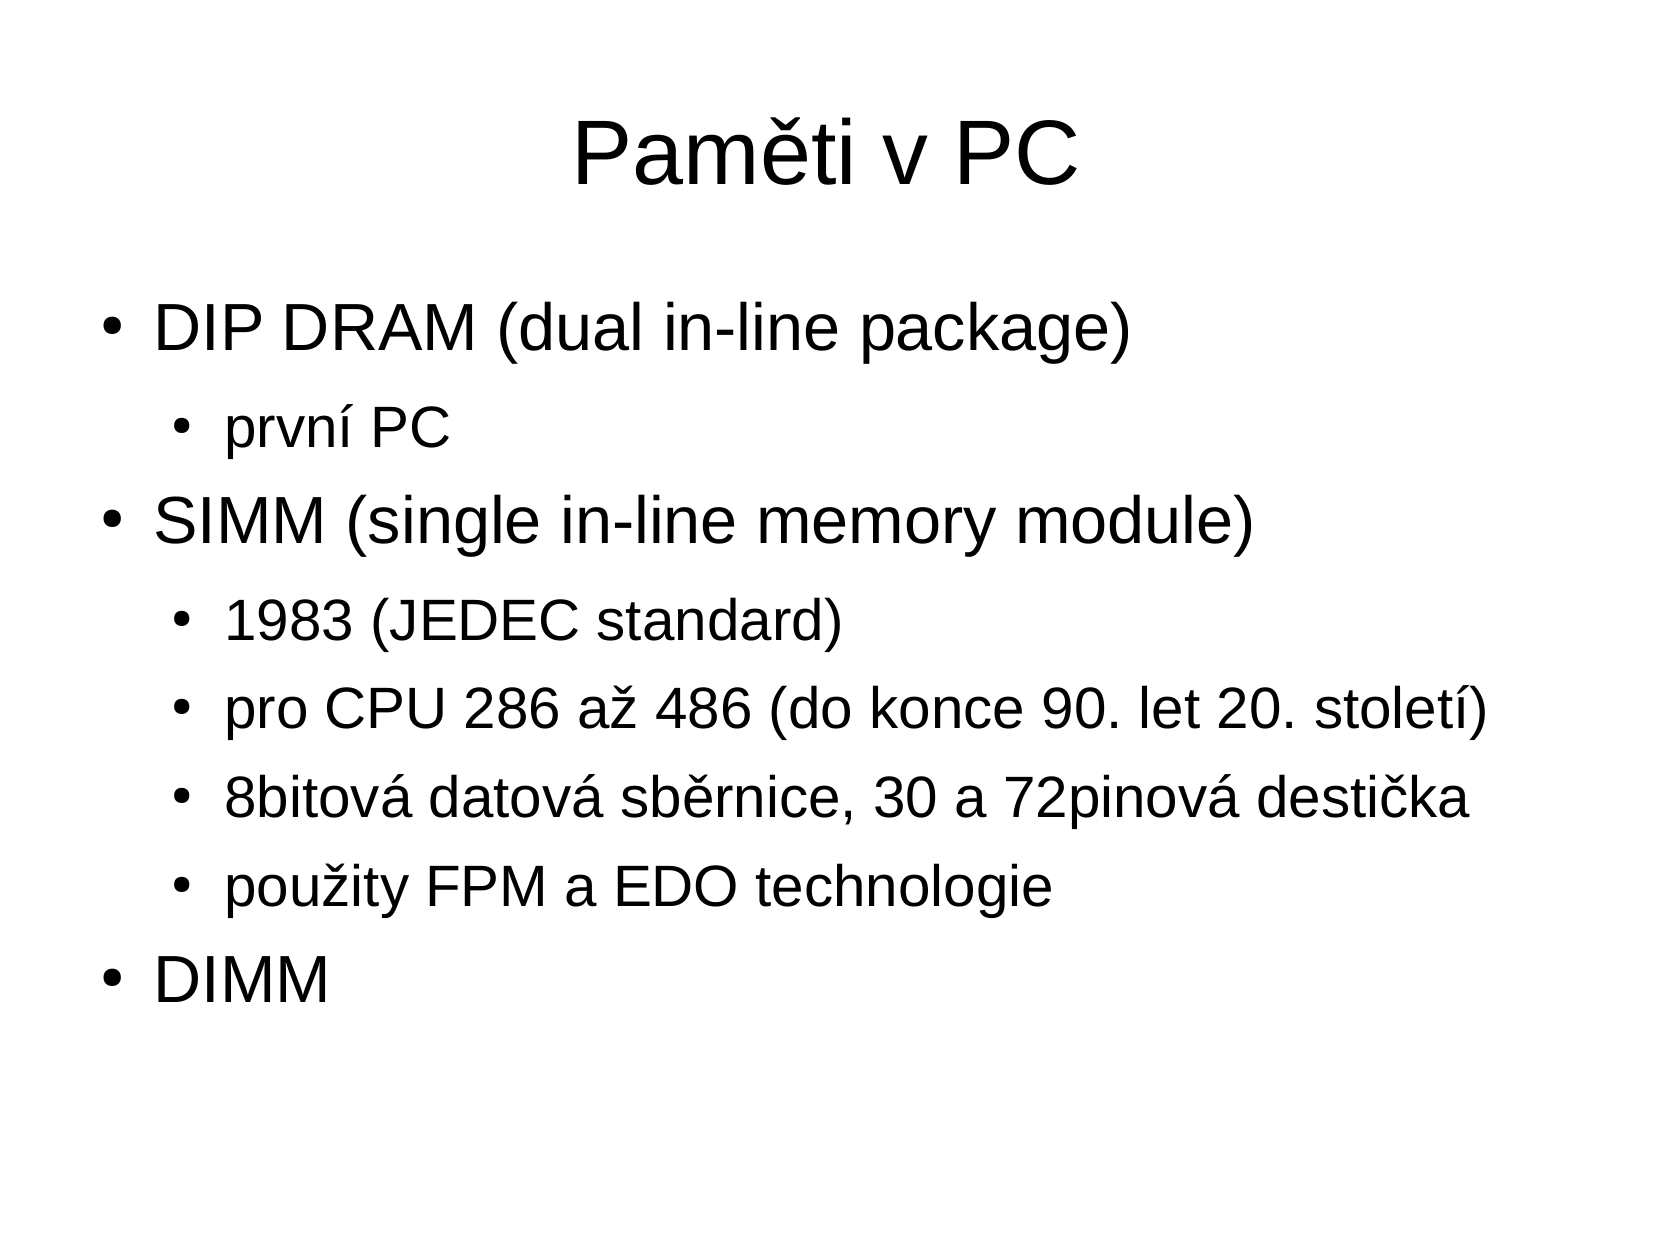

# Paměti v PC
DIP DRAM (dual in-line package)
první PC
SIMM (single in-line memory module)
1983 (JEDEC standard)
pro CPU 286 až 486 (do konce 90. let 20. století)
8bitová datová sběrnice, 30 a 72pinová destička
použity FPM a EDO technologie
DIMM